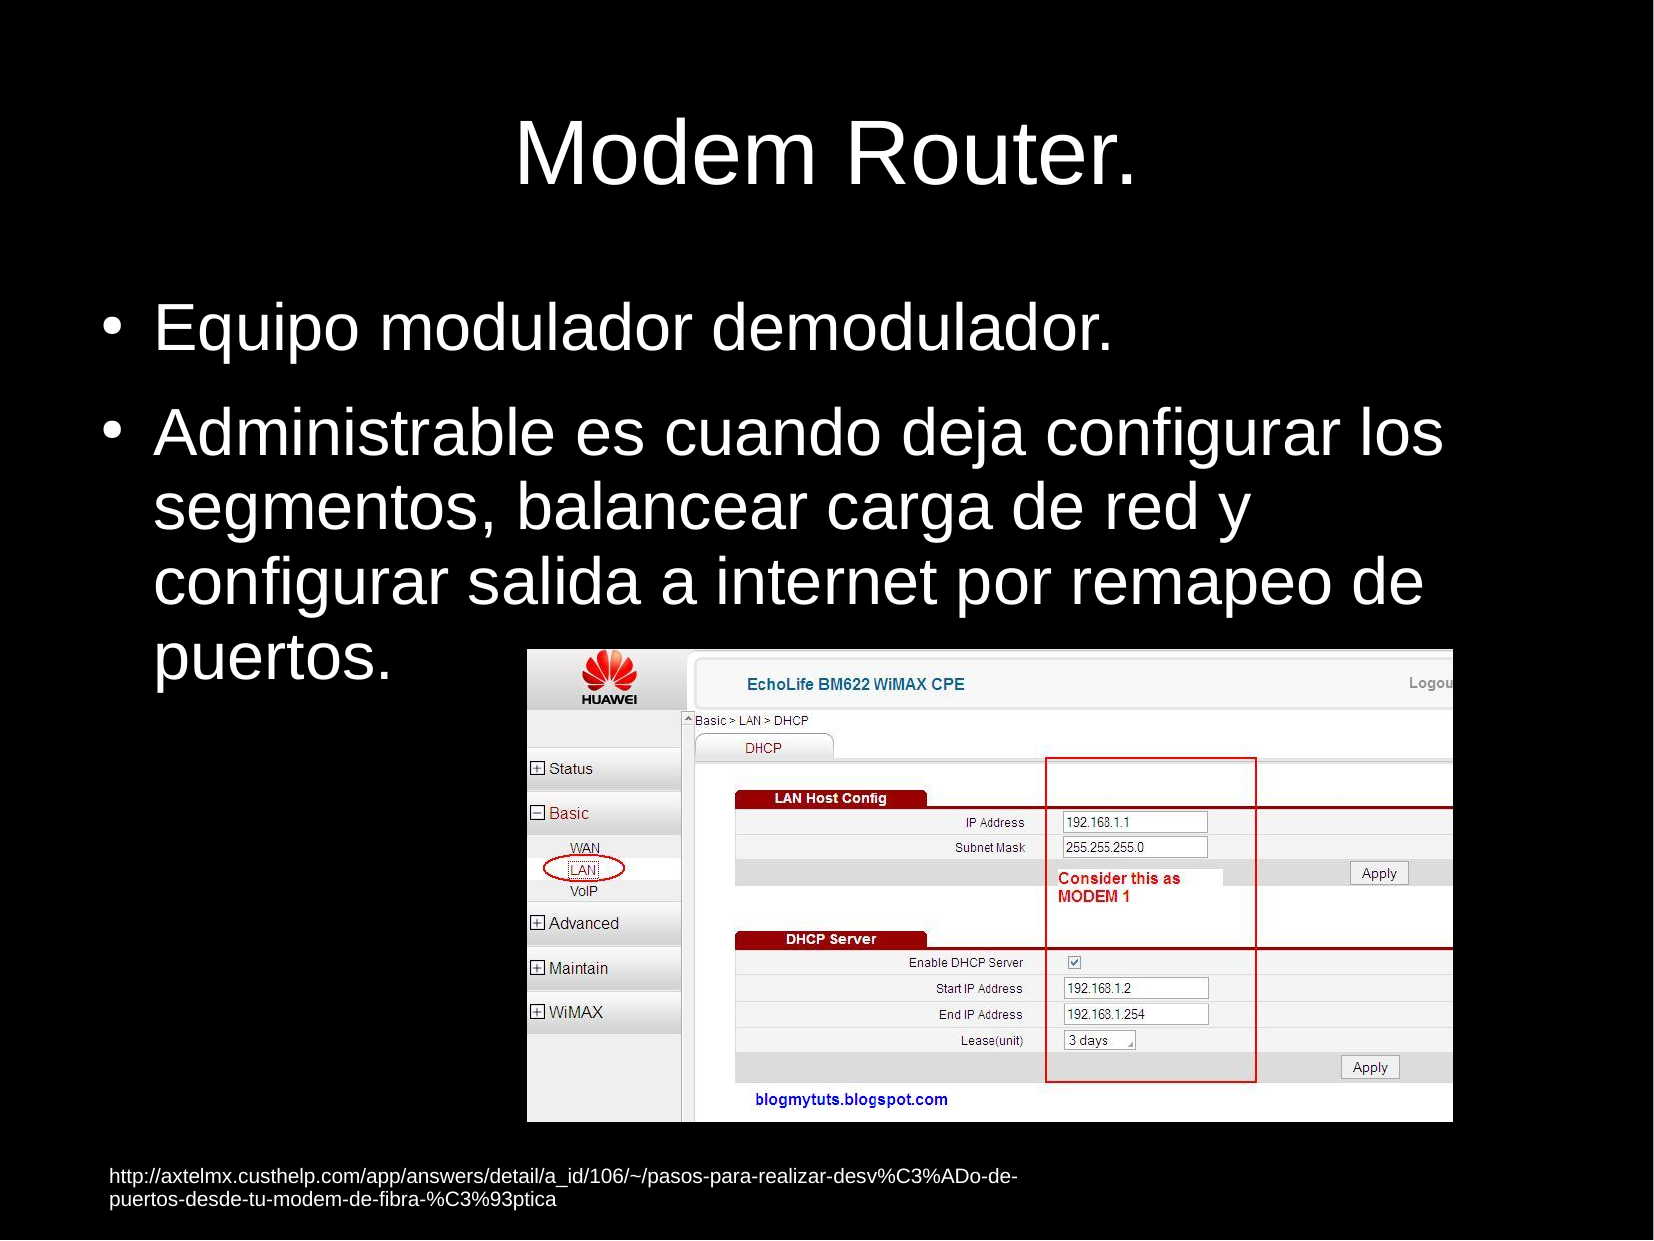

# Modem Router.
Equipo modulador demodulador.
Administrable es cuando deja configurar los segmentos, balancear carga de red y configurar salida a internet por remapeo de puertos.
http://axtelmx.custhelp.com/app/answers/detail/a_id/106/~/pasos-para-realizar-desv%C3%ADo-de-puertos-desde-tu-modem-de-fibra-%C3%93ptica